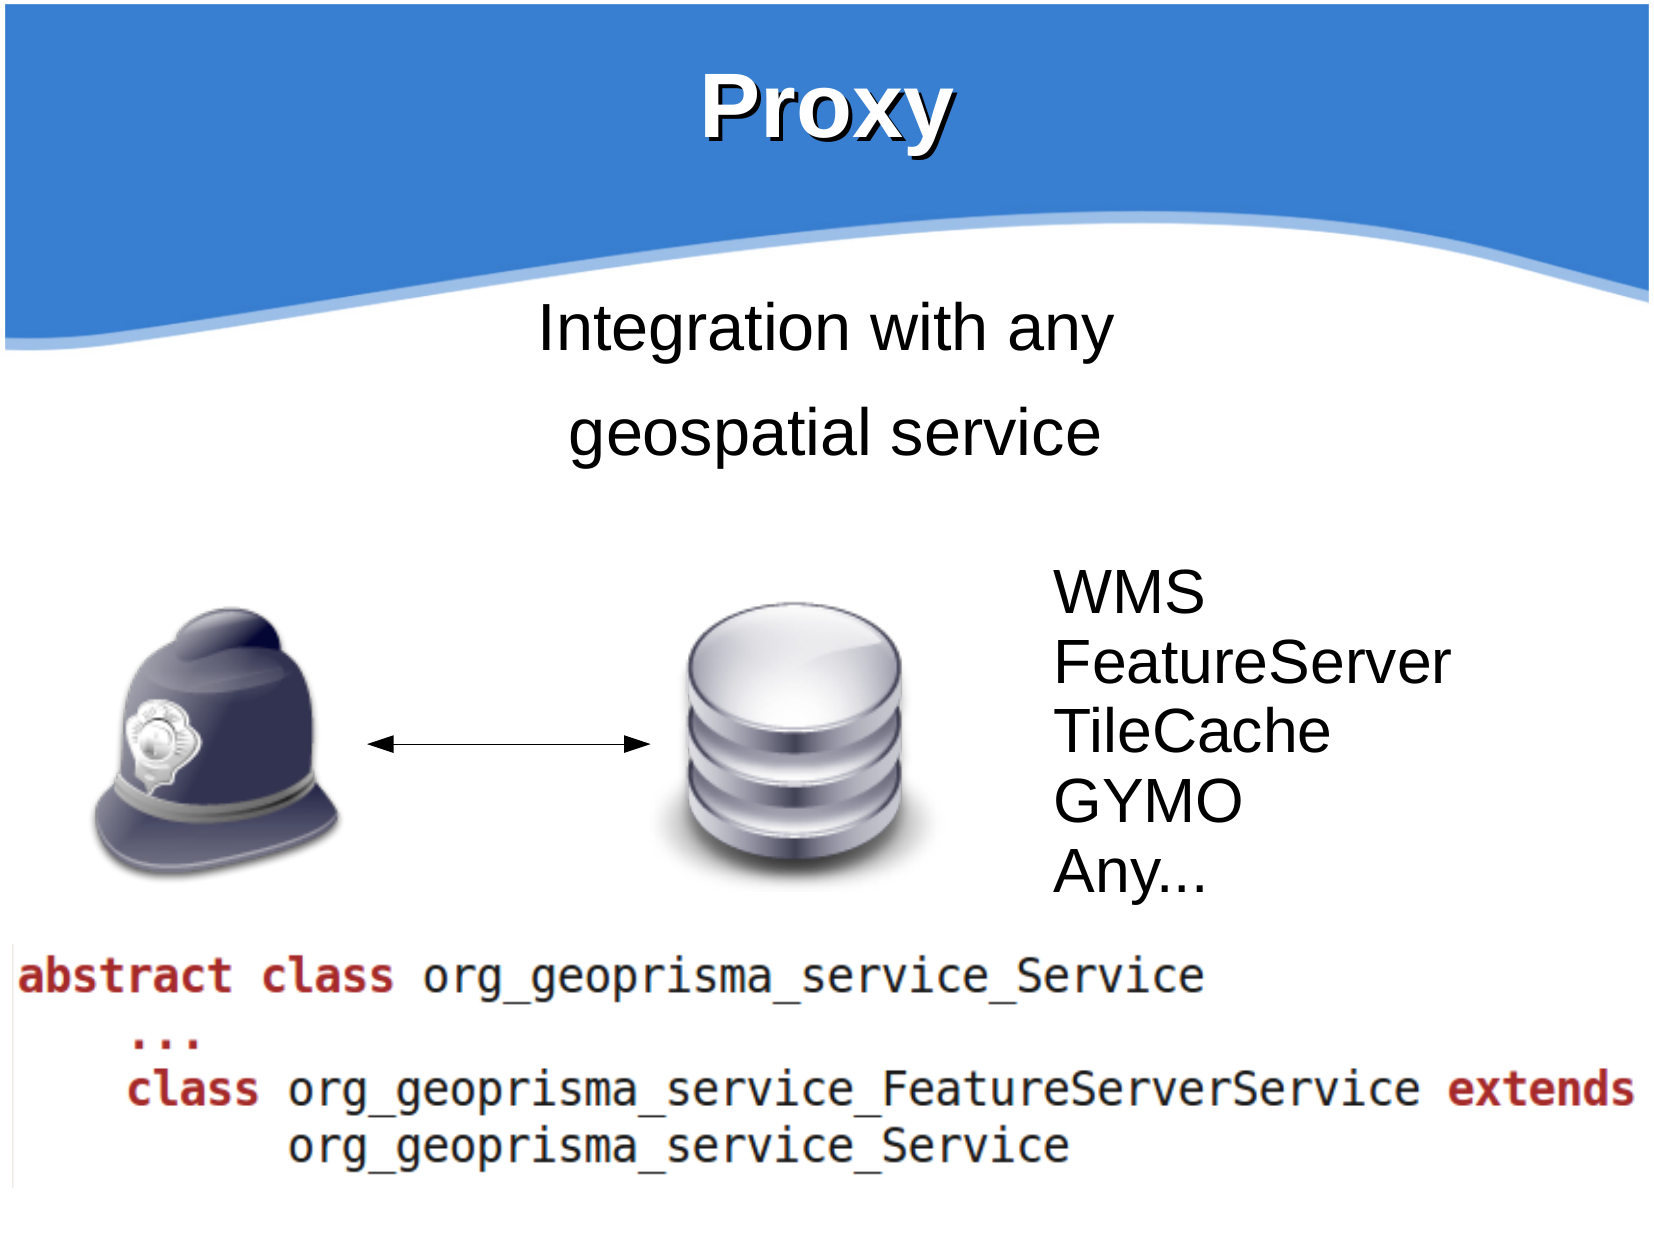

# Proxy
Integration with any
geospatial service
 WMS
 FeatureServer
 TileCache
 GYMO
 Any...